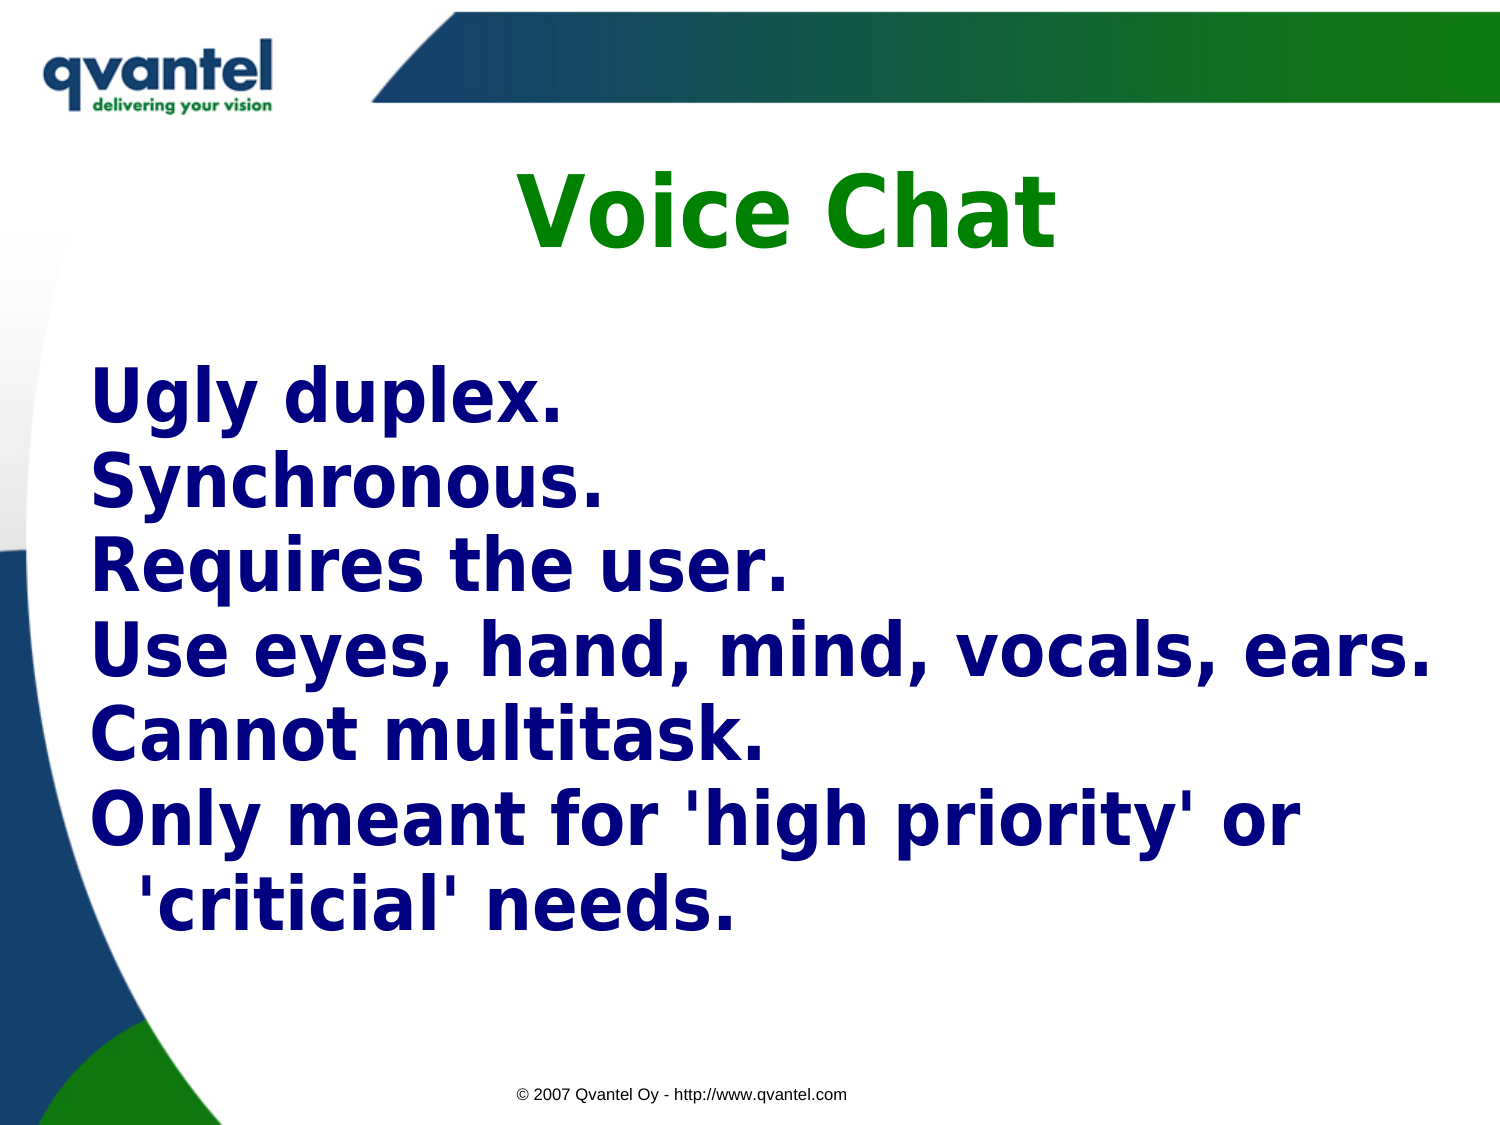

Voice Chat
Ugly duplex.
Synchronous.
Requires the user.
Use eyes, hand, mind, vocals, ears.
Cannot multitask.
Only meant for 'high priority' or
 'criticial' needs.
© 2007 Qvantel Oy - http://www.qvantel.com